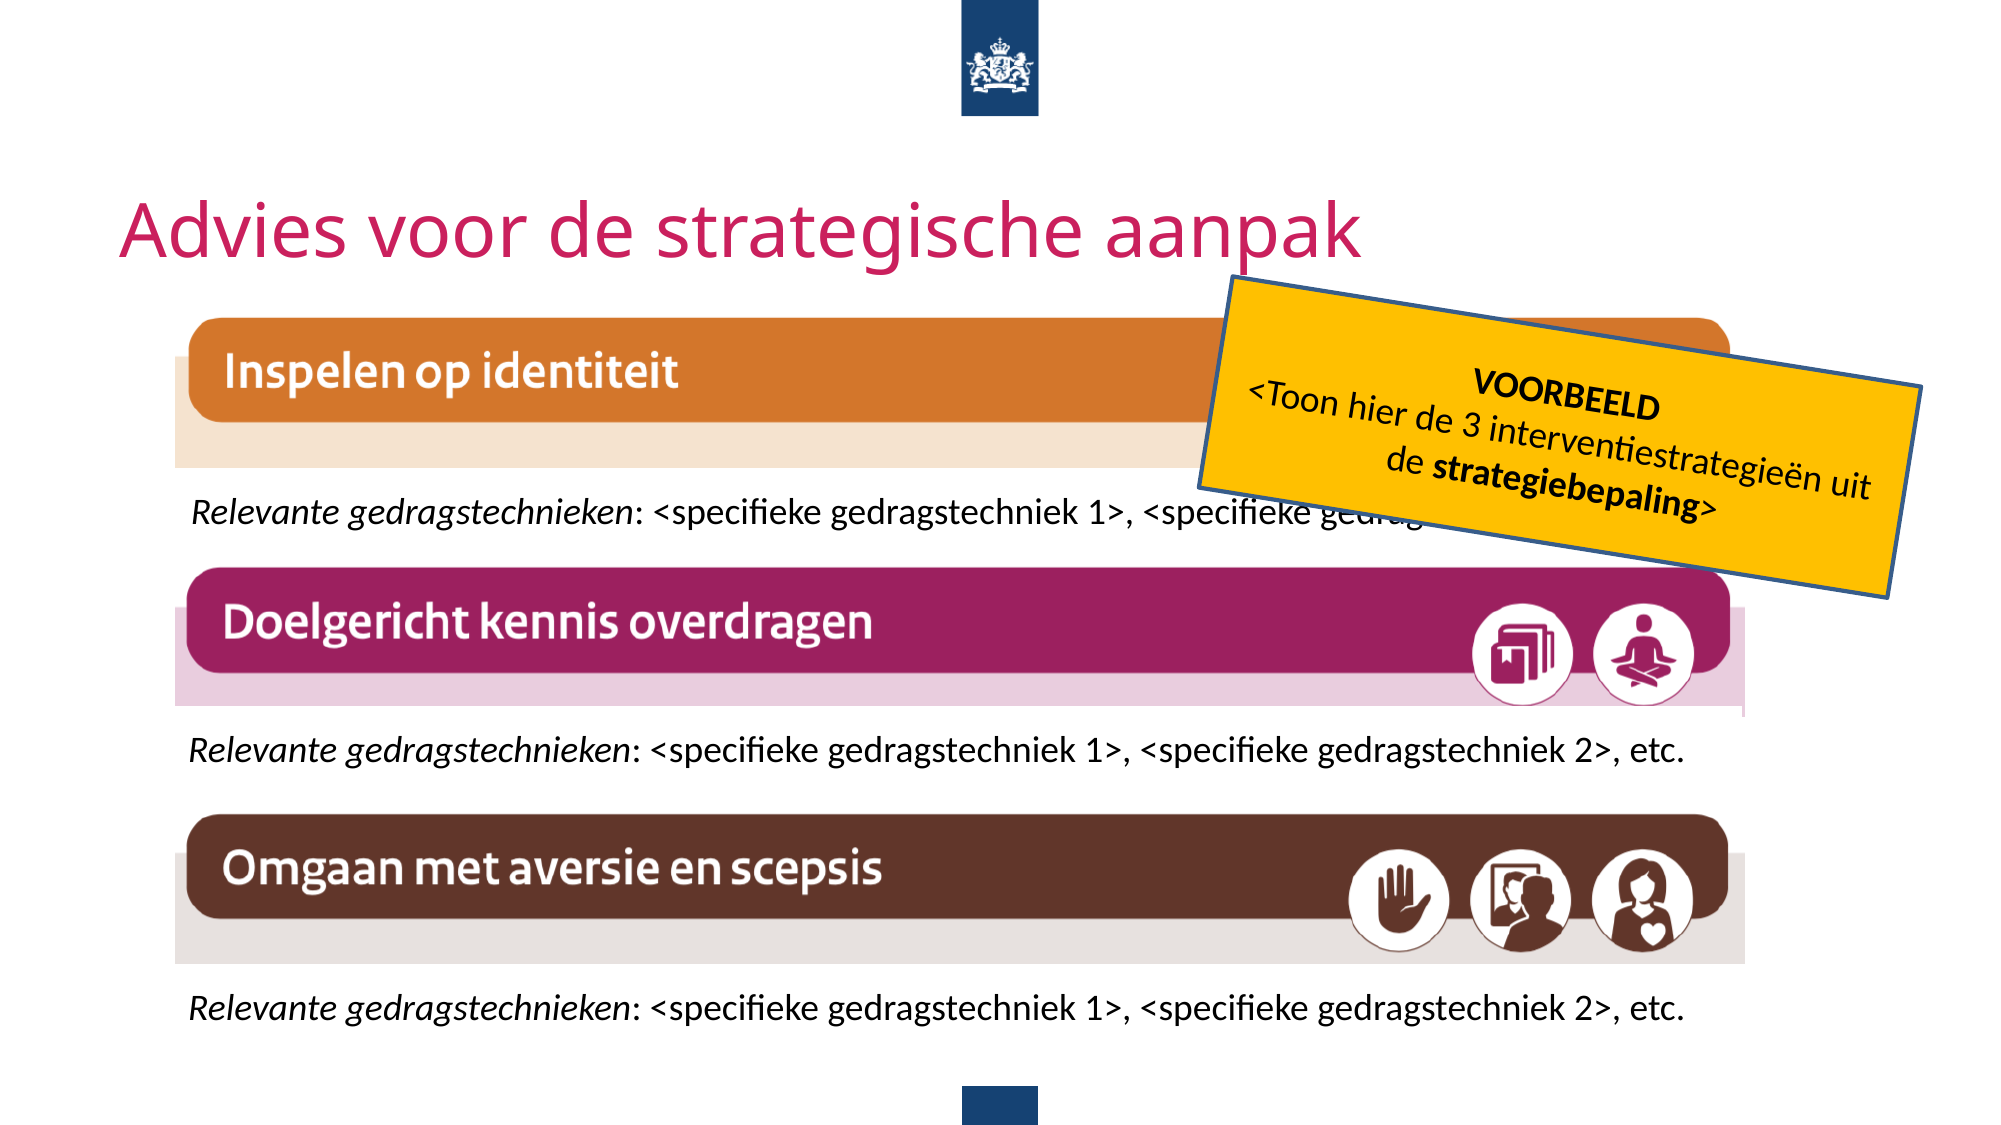

Advies voor de strategische aanpak
VOORBEELD
<Toon hier de 3 interventiestrategieën uit de strategiebepaling>
Relevante gedragstechnieken: <specifieke gedragstechniek 1>, <specifieke gedragstechniek 2>, etc.
Relevante gedragstechnieken: <specifieke gedragstechniek 1>, <specifieke gedragstechniek 2>, etc.
Relevante gedragstechnieken: <specifieke gedragstechniek 1>, <specifieke gedragstechniek 2>, etc.